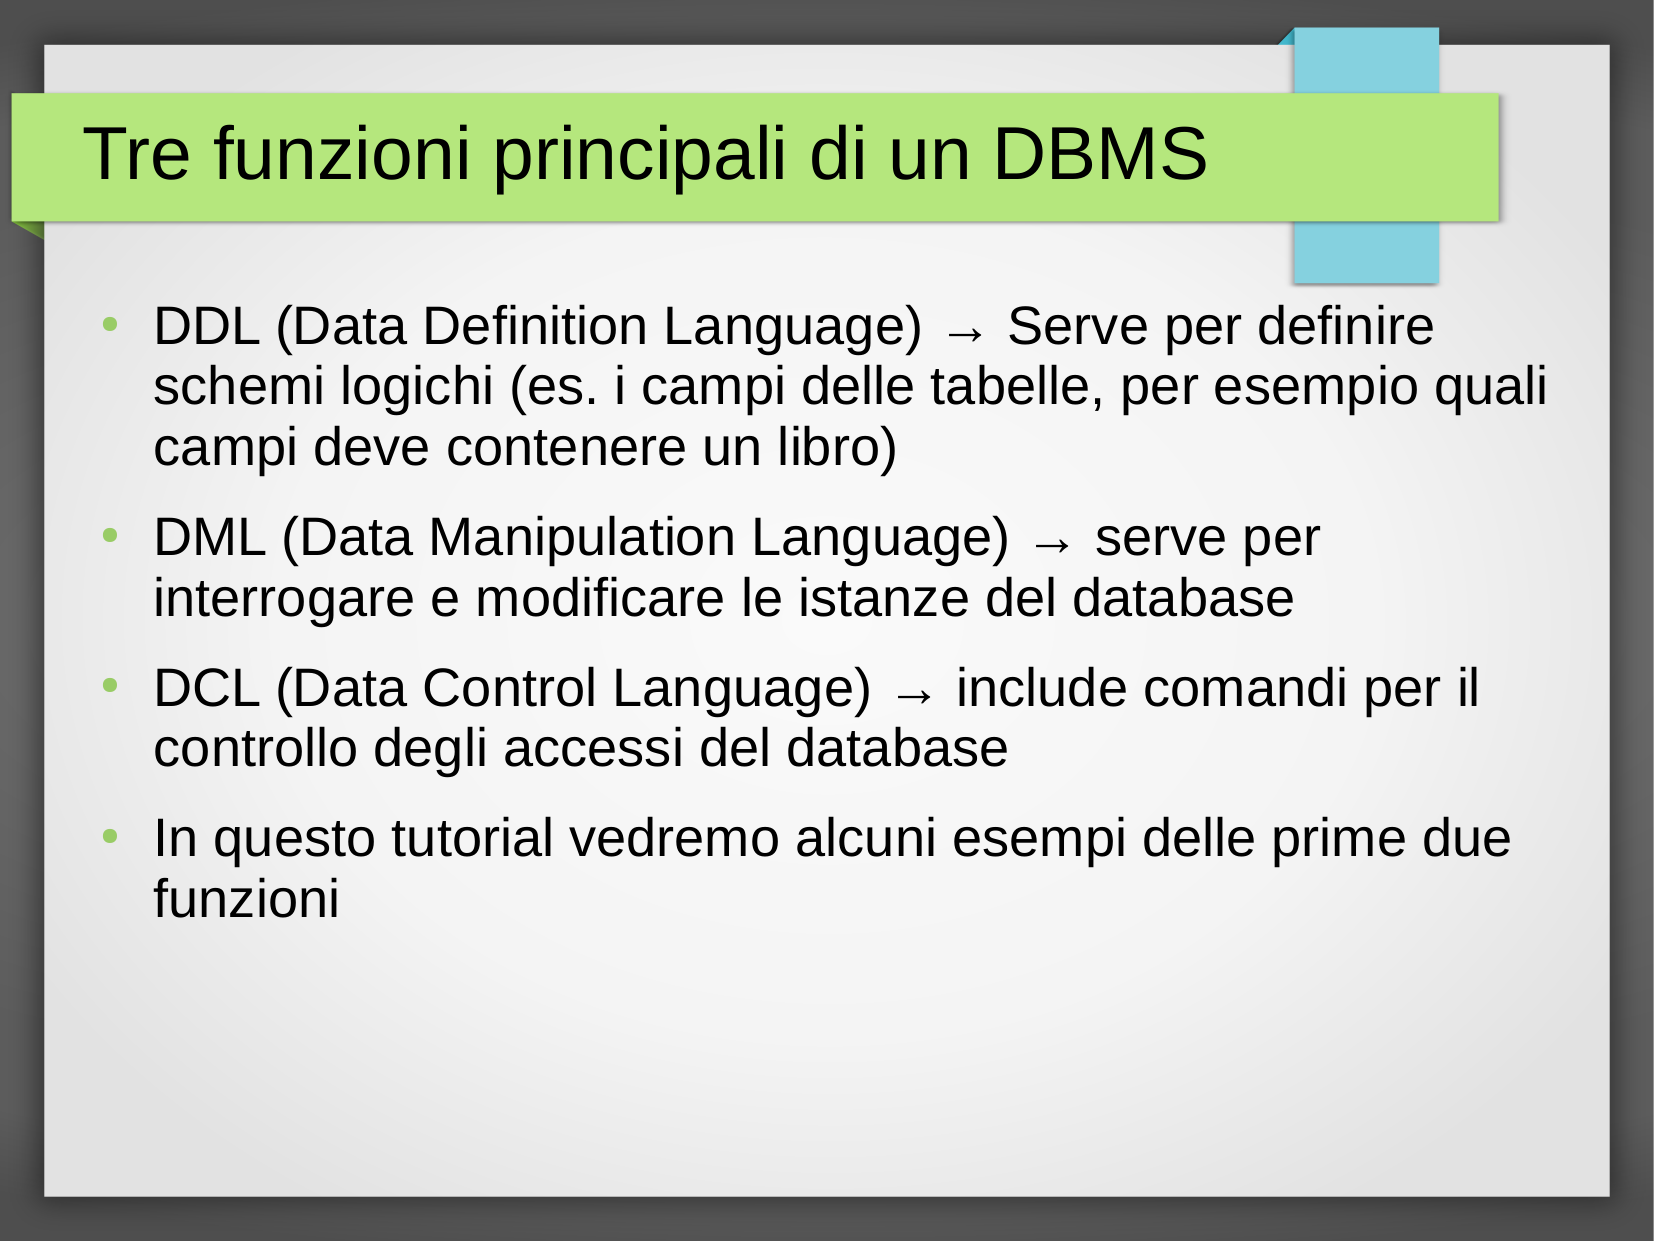

# Tre funzioni principali di un DBMS
DDL (Data Definition Language) → Serve per definire schemi logichi (es. i campi delle tabelle, per esempio quali campi deve contenere un libro)
DML (Data Manipulation Language) → serve per interrogare e modificare le istanze del database
DCL (Data Control Language) → include comandi per il controllo degli accessi del database
In questo tutorial vedremo alcuni esempi delle prime due funzioni